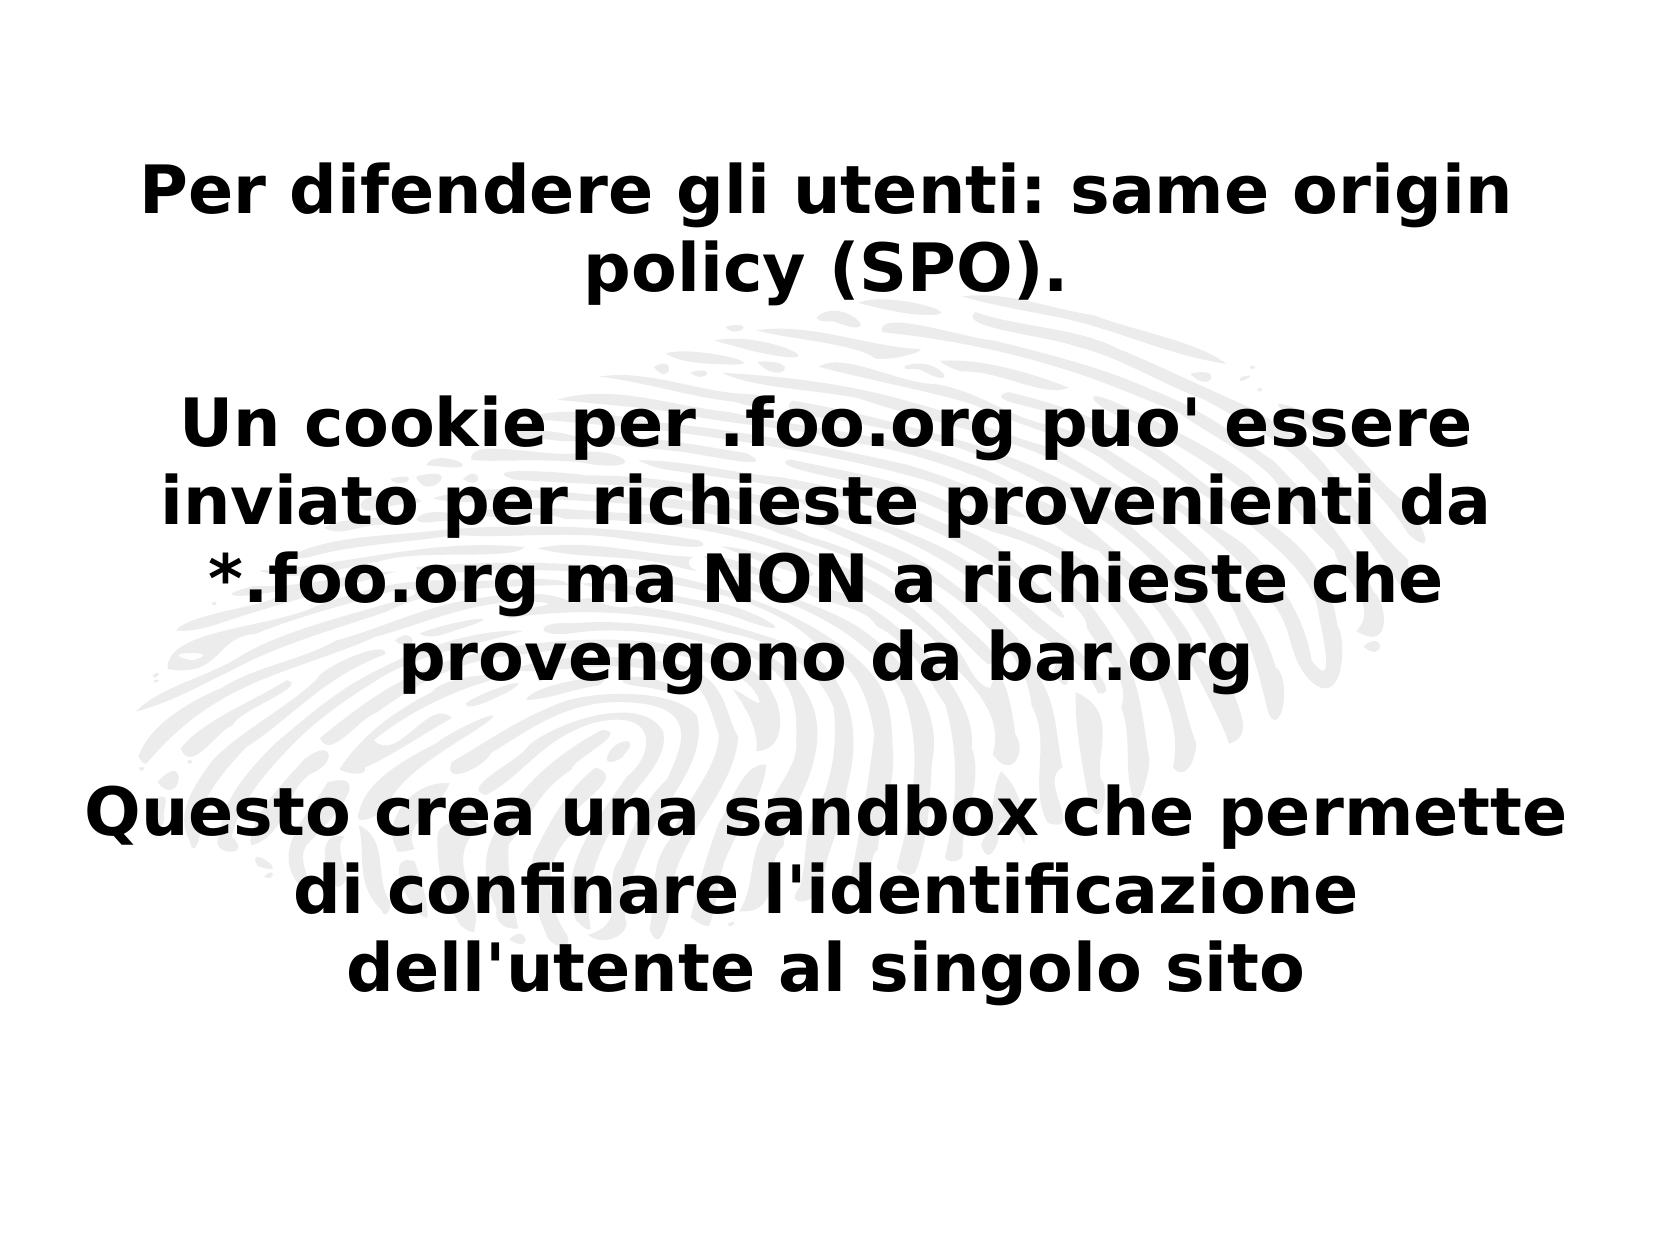

# Per difendere gli utenti: same origin policy (SPO).
Un cookie per .foo.org puo' essere inviato per richieste provenienti da *.foo.org ma NON a richieste che provengono da bar.org
Questo crea una sandbox che permette di confinare l'identificazione dell'utente al singolo sito